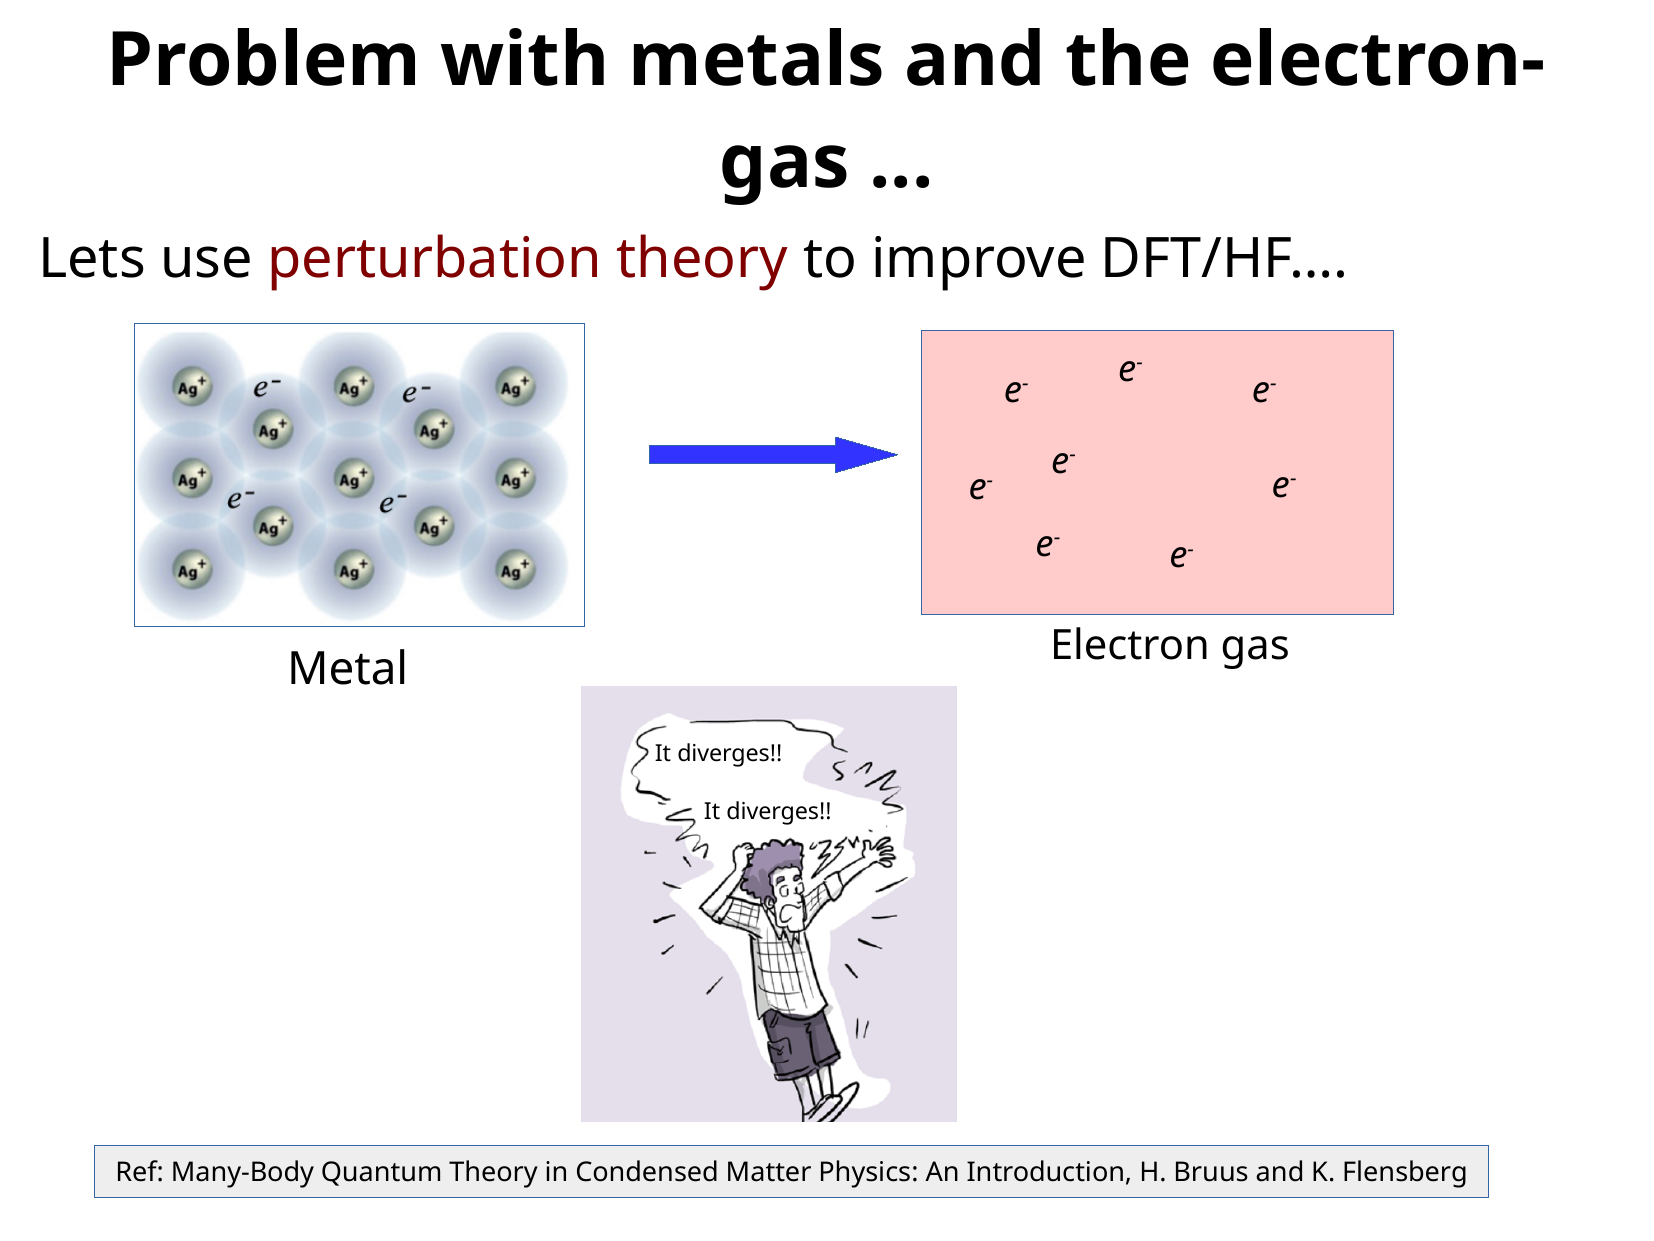

# Problem with metals and the electron-gas ...
Lets use perturbation theory to improve DFT/HF….
e-
e-
e-
e-
e-
e-
e-
e-
Electron gas
Metal
It diverges!!
It diverges!!
Ref: Many-Body Quantum Theory in Condensed Matter Physics: An Introduction, H. Bruus and K. Flensberg